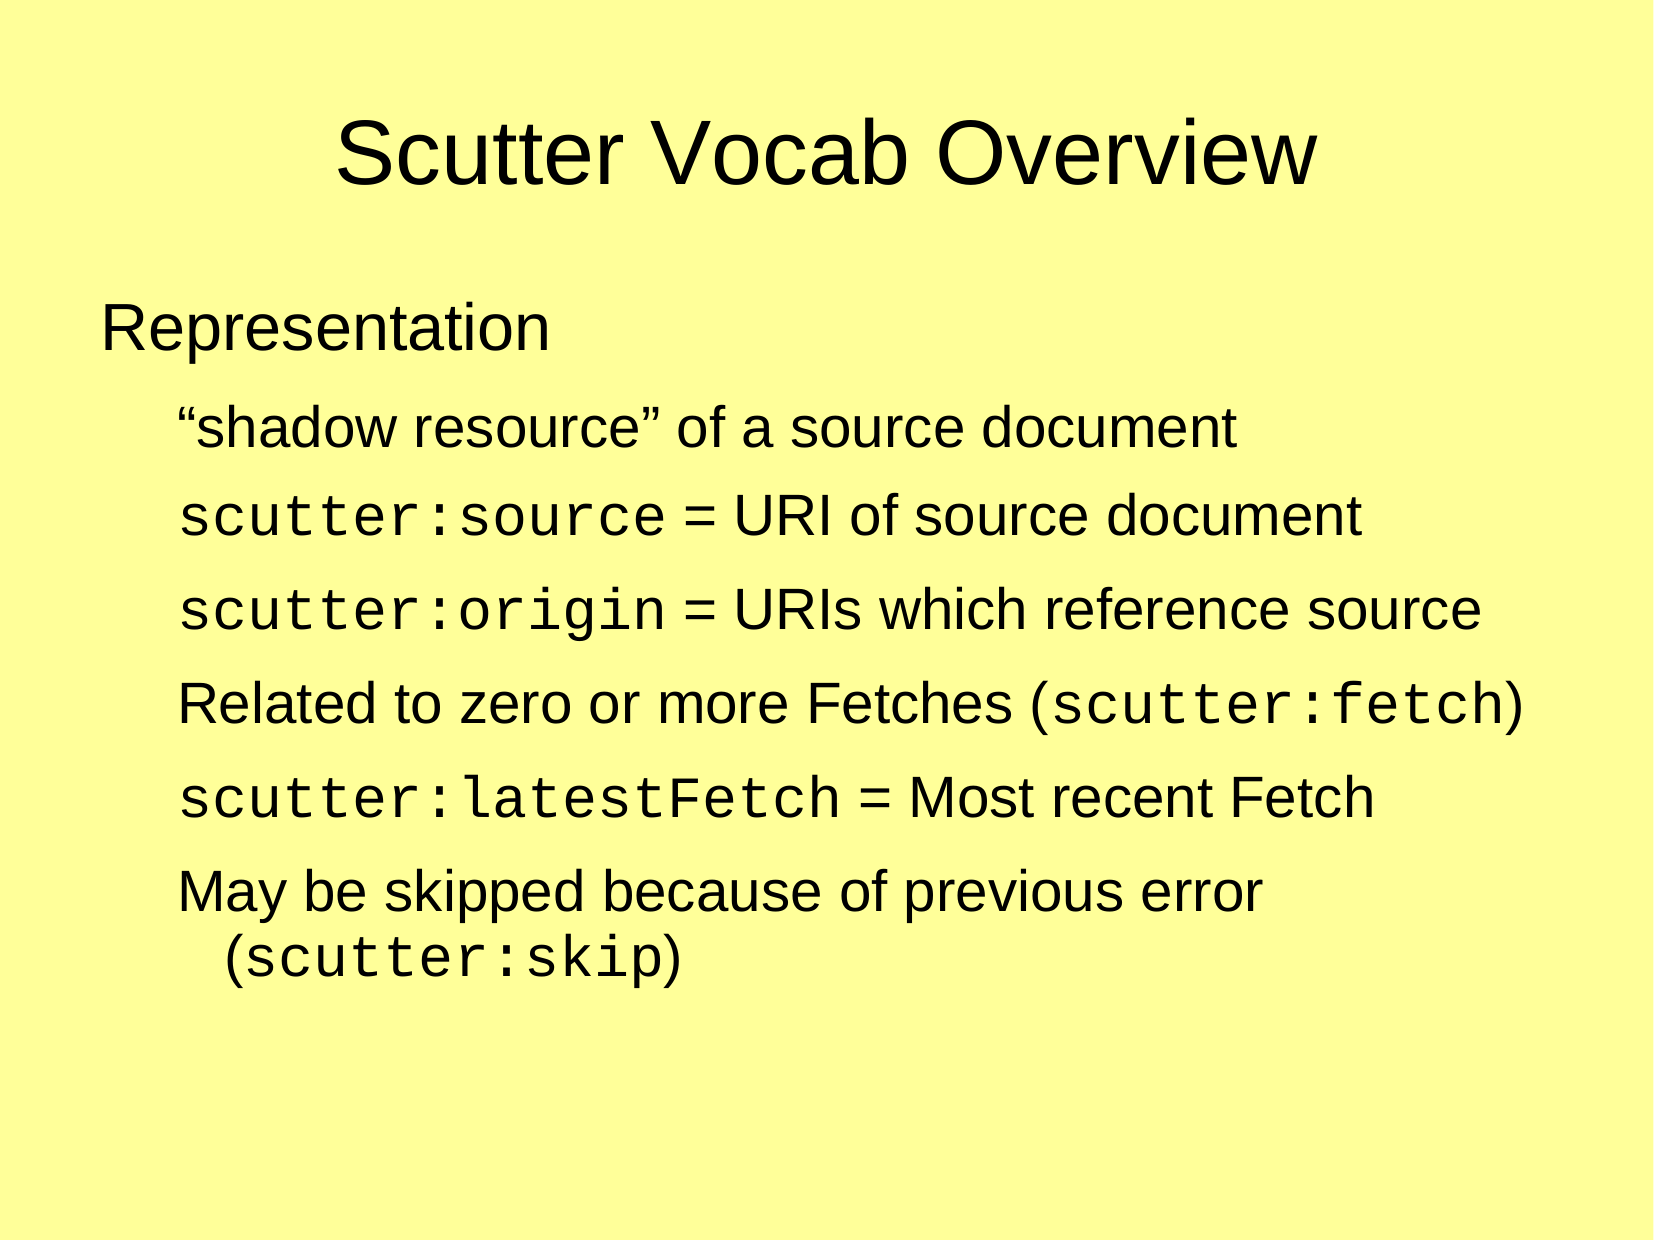

# Scutter Vocab Overview
Representation
“shadow resource” of a source document
scutter:source = URI of source document
scutter:origin = URIs which reference source
Related to zero or more Fetches (scutter:fetch)
scutter:latestFetch = Most recent Fetch
May be skipped because of previous error (scutter:skip)